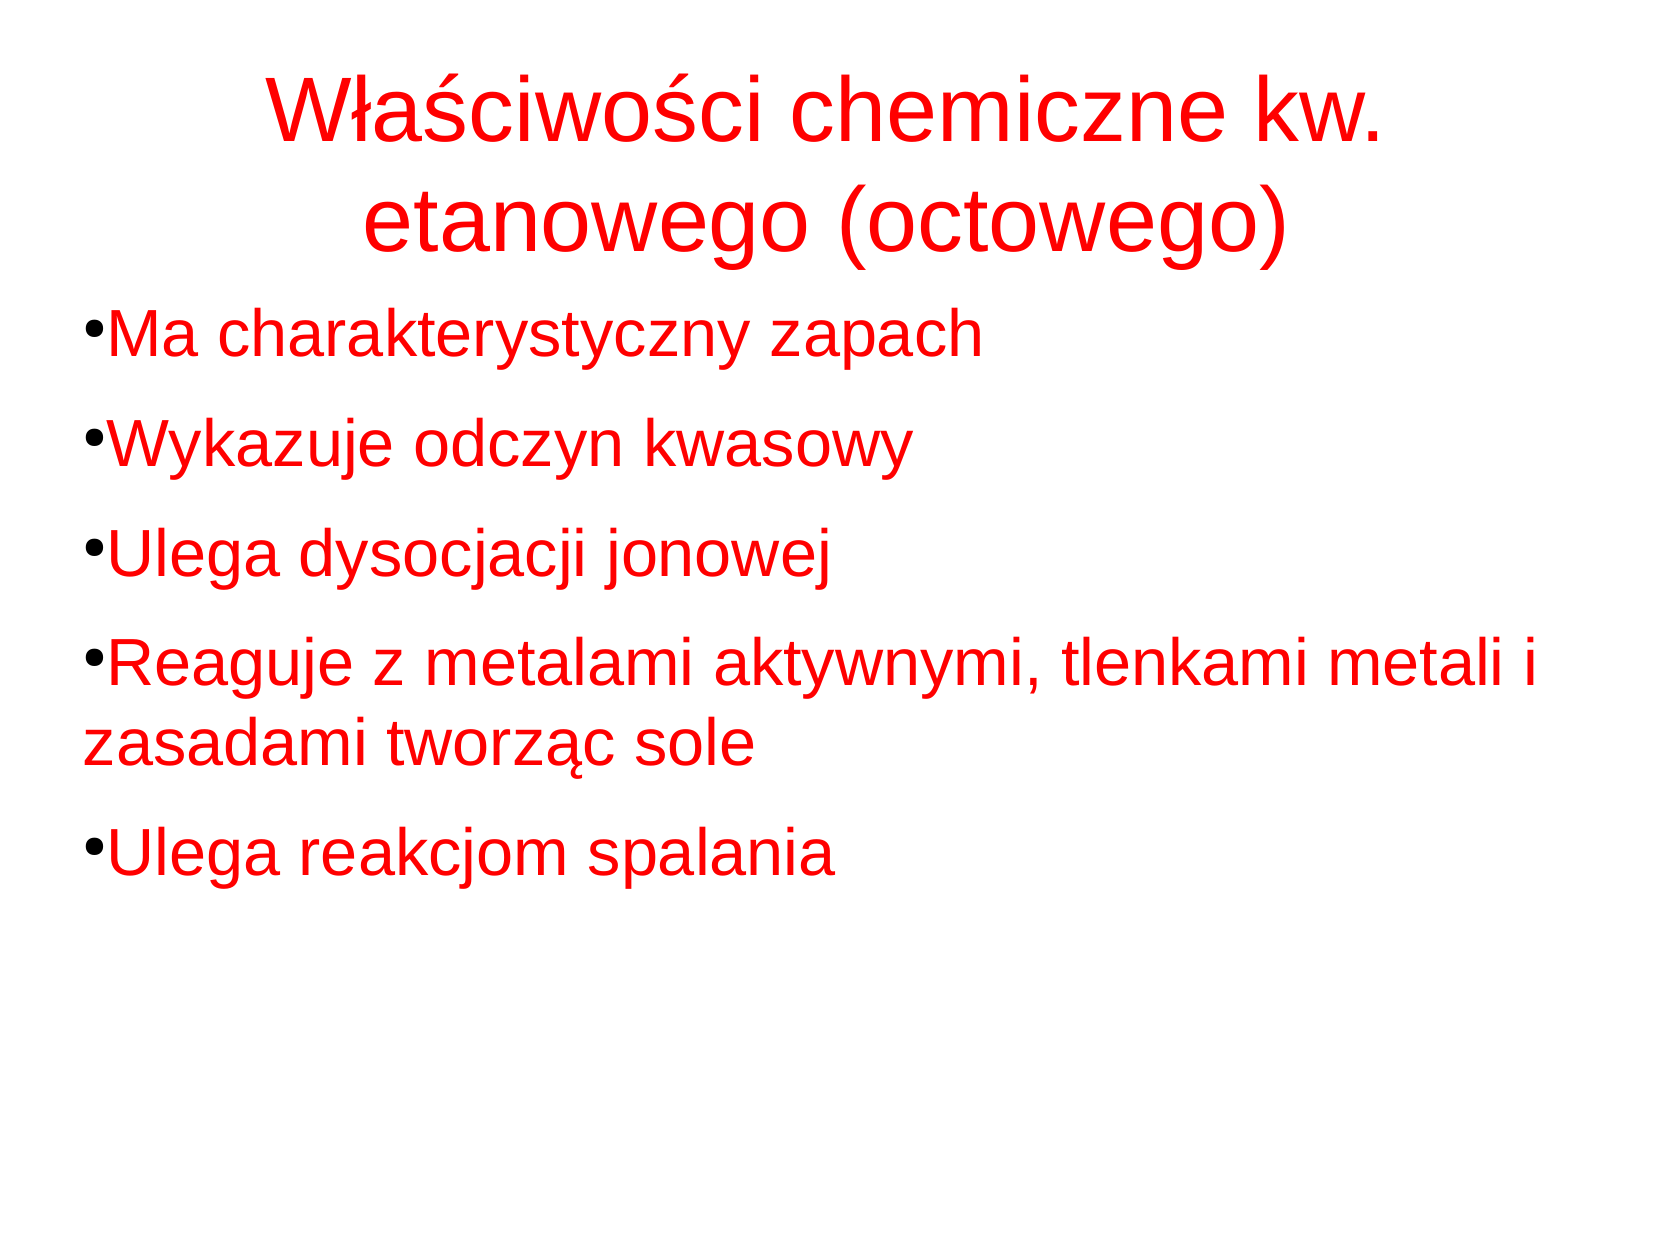

# Właściwości chemiczne kw. etanowego (octowego)
Ma charakterystyczny zapach
Wykazuje odczyn kwasowy
Ulega dysocjacji jonowej
Reaguje z metalami aktywnymi, tlenkami metali i zasadami tworząc sole
Ulega reakcjom spalania